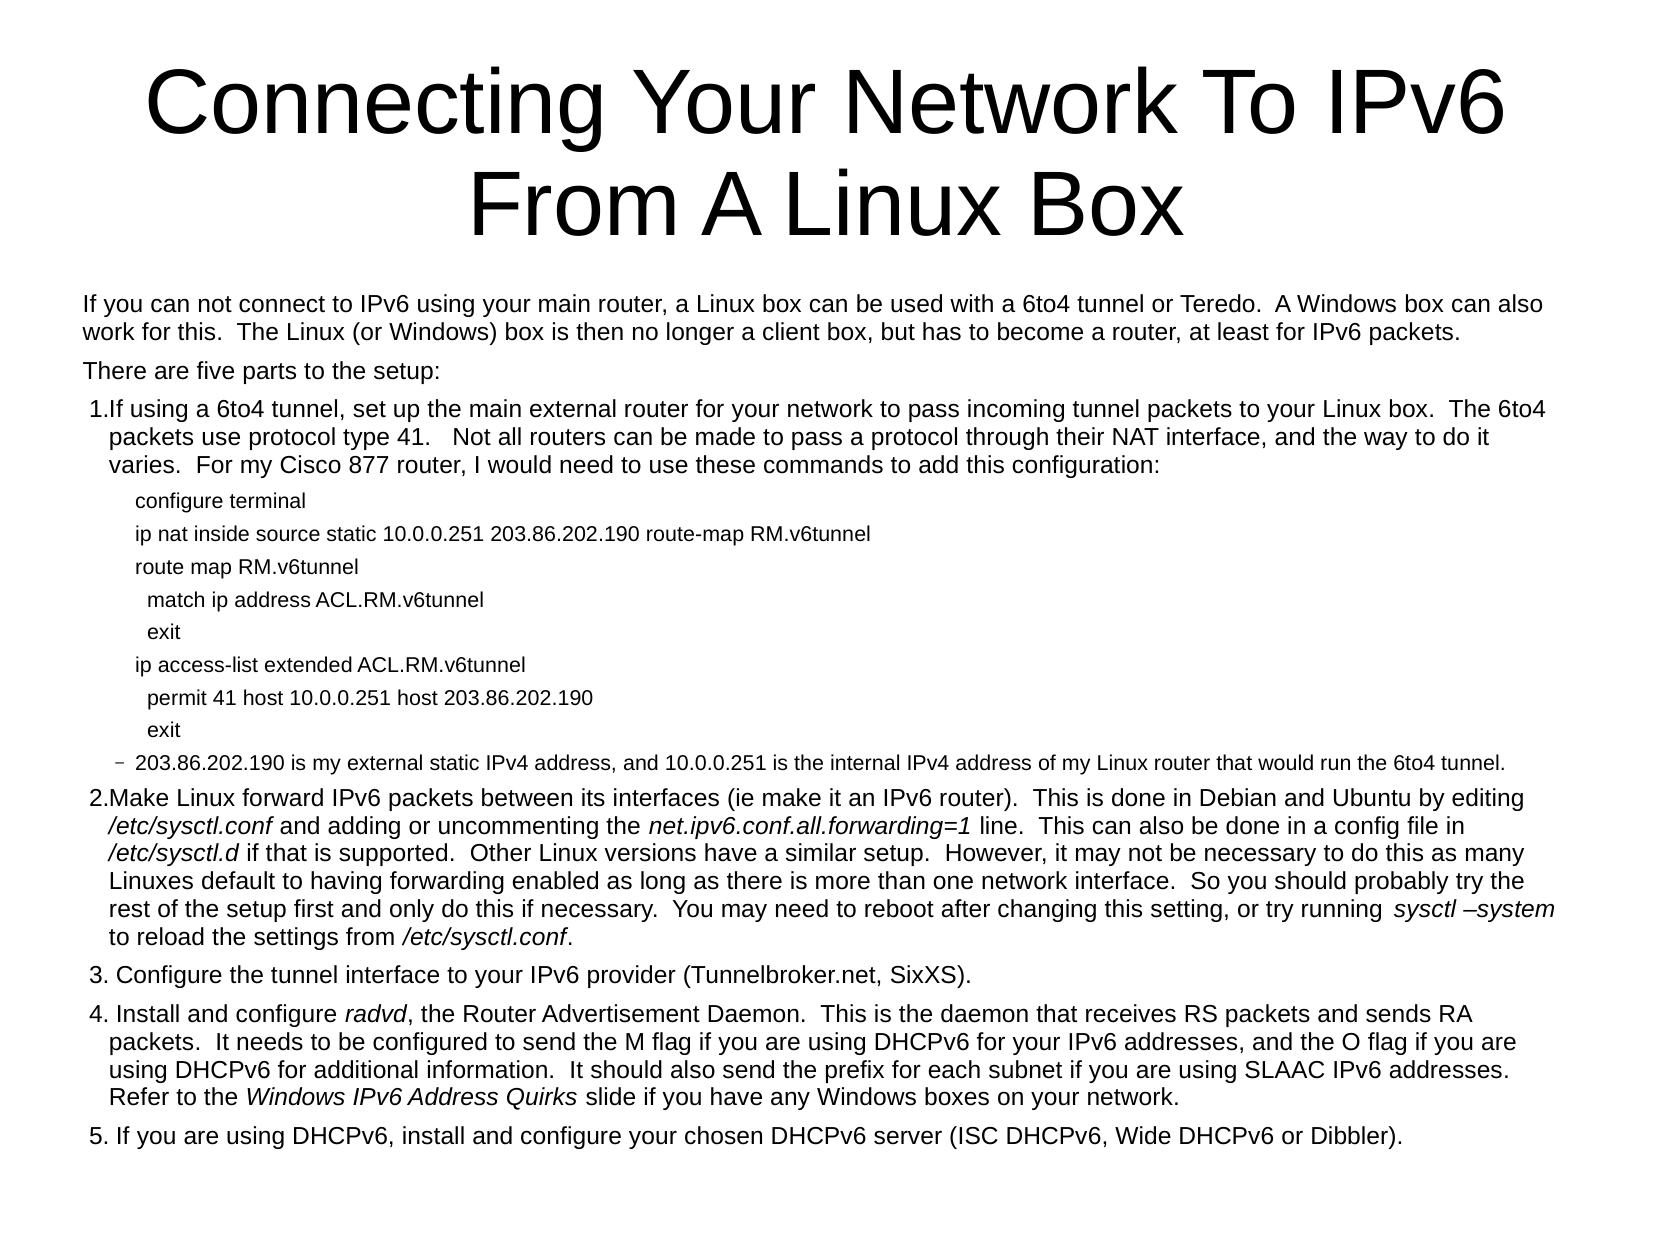

# Connecting Your Network To IPv6 From A Linux Box
If you can not connect to IPv6 using your main router, a Linux box can be used with a 6to4 tunnel or Teredo. A Windows box can also work for this. The Linux (or Windows) box is then no longer a client box, but has to become a router, at least for IPv6 packets.
There are five parts to the setup:
If using a 6to4 tunnel, set up the main external router for your network to pass incoming tunnel packets to your Linux box. The 6to4 packets use protocol type 41. Not all routers can be made to pass a protocol through their NAT interface, and the way to do it varies. For my Cisco 877 router, I would need to use these commands to add this configuration:
configure terminal
ip nat inside source static 10.0.0.251 203.86.202.190 route-map RM.v6tunnel
route map RM.v6tunnel
 match ip address ACL.RM.v6tunnel
 exit
ip access-list extended ACL.RM.v6tunnel
 permit 41 host 10.0.0.251 host 203.86.202.190
 exit
203.86.202.190 is my external static IPv4 address, and 10.0.0.251 is the internal IPv4 address of my Linux router that would run the 6to4 tunnel.
Make Linux forward IPv6 packets between its interfaces (ie make it an IPv6 router). This is done in Debian and Ubuntu by editing /etc/sysctl.conf and adding or uncommenting the net.ipv6.conf.all.forwarding=1 line. This can also be done in a config file in /etc/sysctl.d if that is supported. Other Linux versions have a similar setup. However, it may not be necessary to do this as many Linuxes default to having forwarding enabled as long as there is more than one network interface. So you should probably try the rest of the setup first and only do this if necessary. You may need to reboot after changing this setting, or try running sysctl –system to reload the settings from /etc/sysctl.conf.
 Configure the tunnel interface to your IPv6 provider (Tunnelbroker.net, SixXS).
 Install and configure radvd, the Router Advertisement Daemon. This is the daemon that receives RS packets and sends RA packets. It needs to be configured to send the M flag if you are using DHCPv6 for your IPv6 addresses, and the O flag if you are using DHCPv6 for additional information. It should also send the prefix for each subnet if you are using SLAAC IPv6 addresses. Refer to the Windows IPv6 Address Quirks slide if you have any Windows boxes on your network.
 If you are using DHCPv6, install and configure your chosen DHCPv6 server (ISC DHCPv6, Wide DHCPv6 or Dibbler).